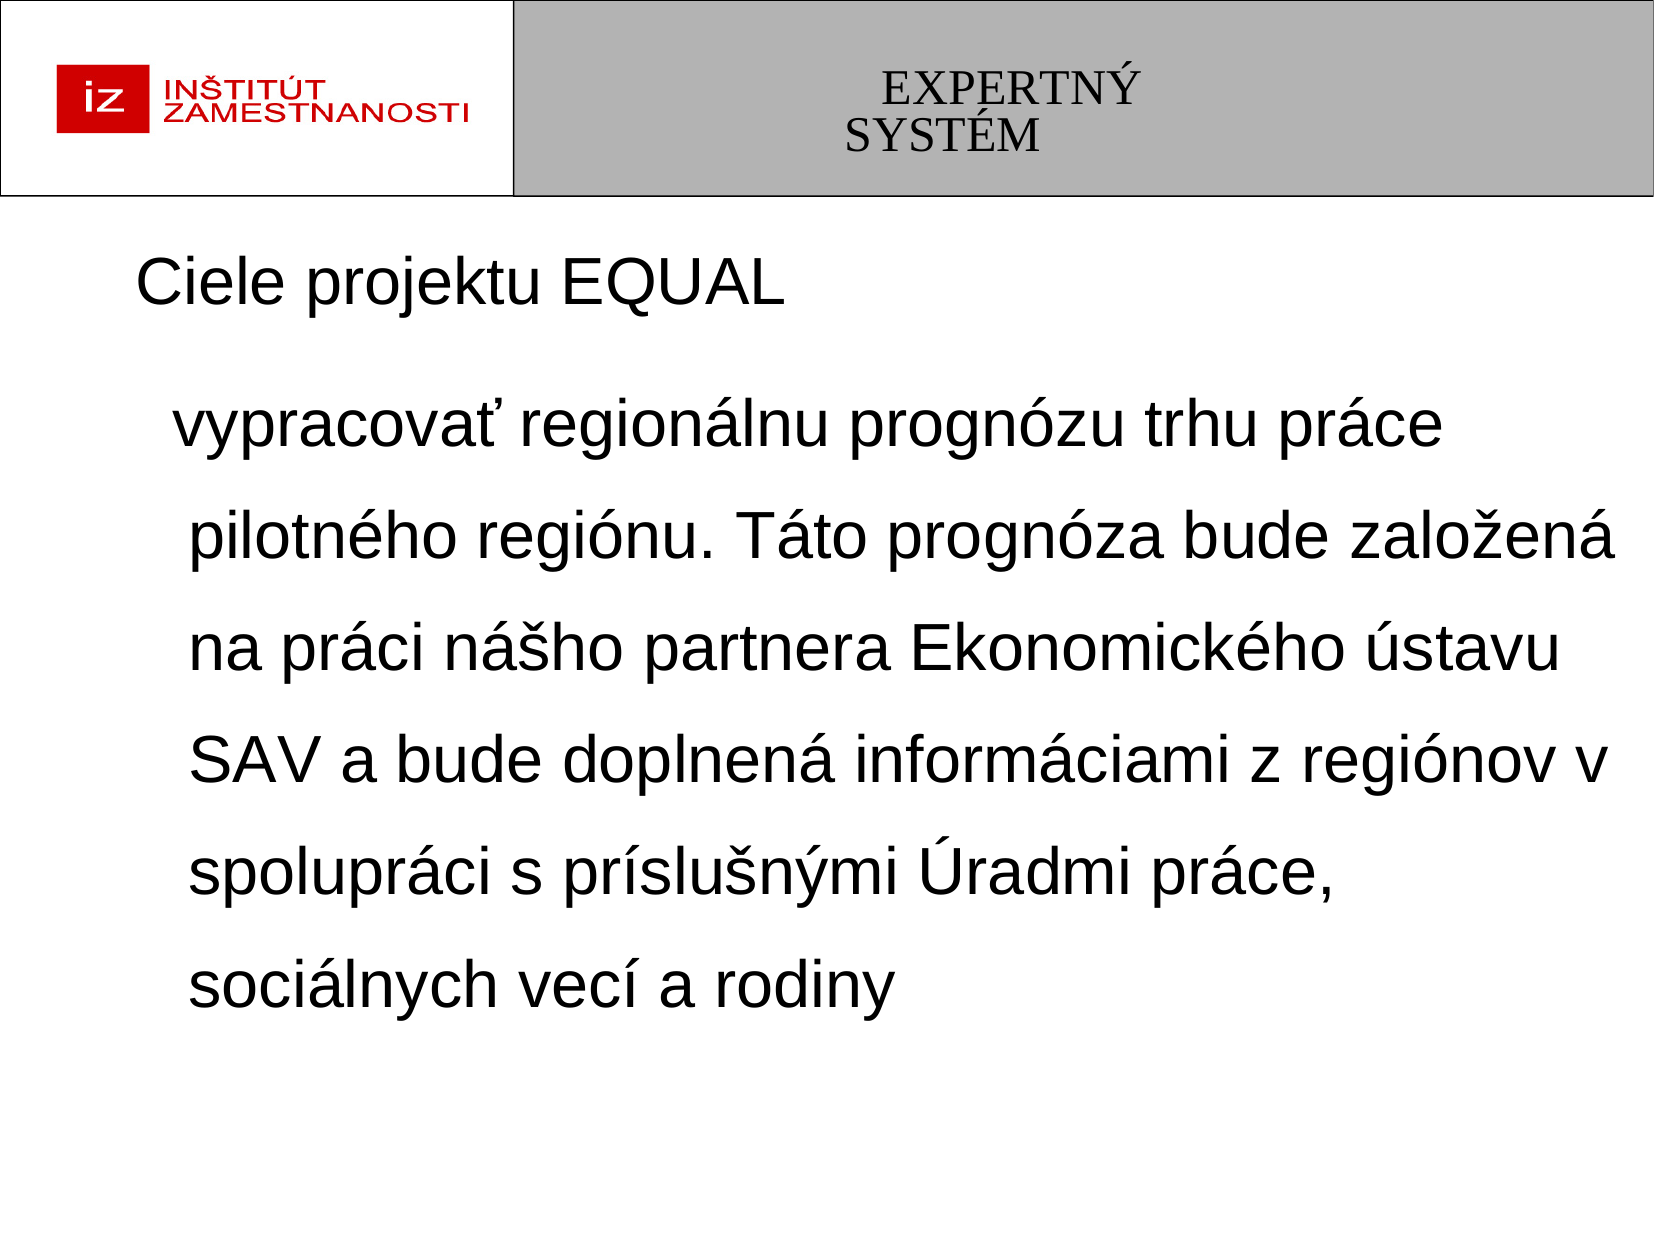

EXPERTNÝ SYSTÉM
# Ciele projektu EQUAL
 vypracovať regionálnu prognózu trhu práce pilotného regiónu. Táto prognóza bude založená na práci nášho partnera Ekonomického ústavu SAV a bude doplnená informáciami z regiónov v spolupráci s príslušnými Úradmi práce, sociálnych vecí a rodiny